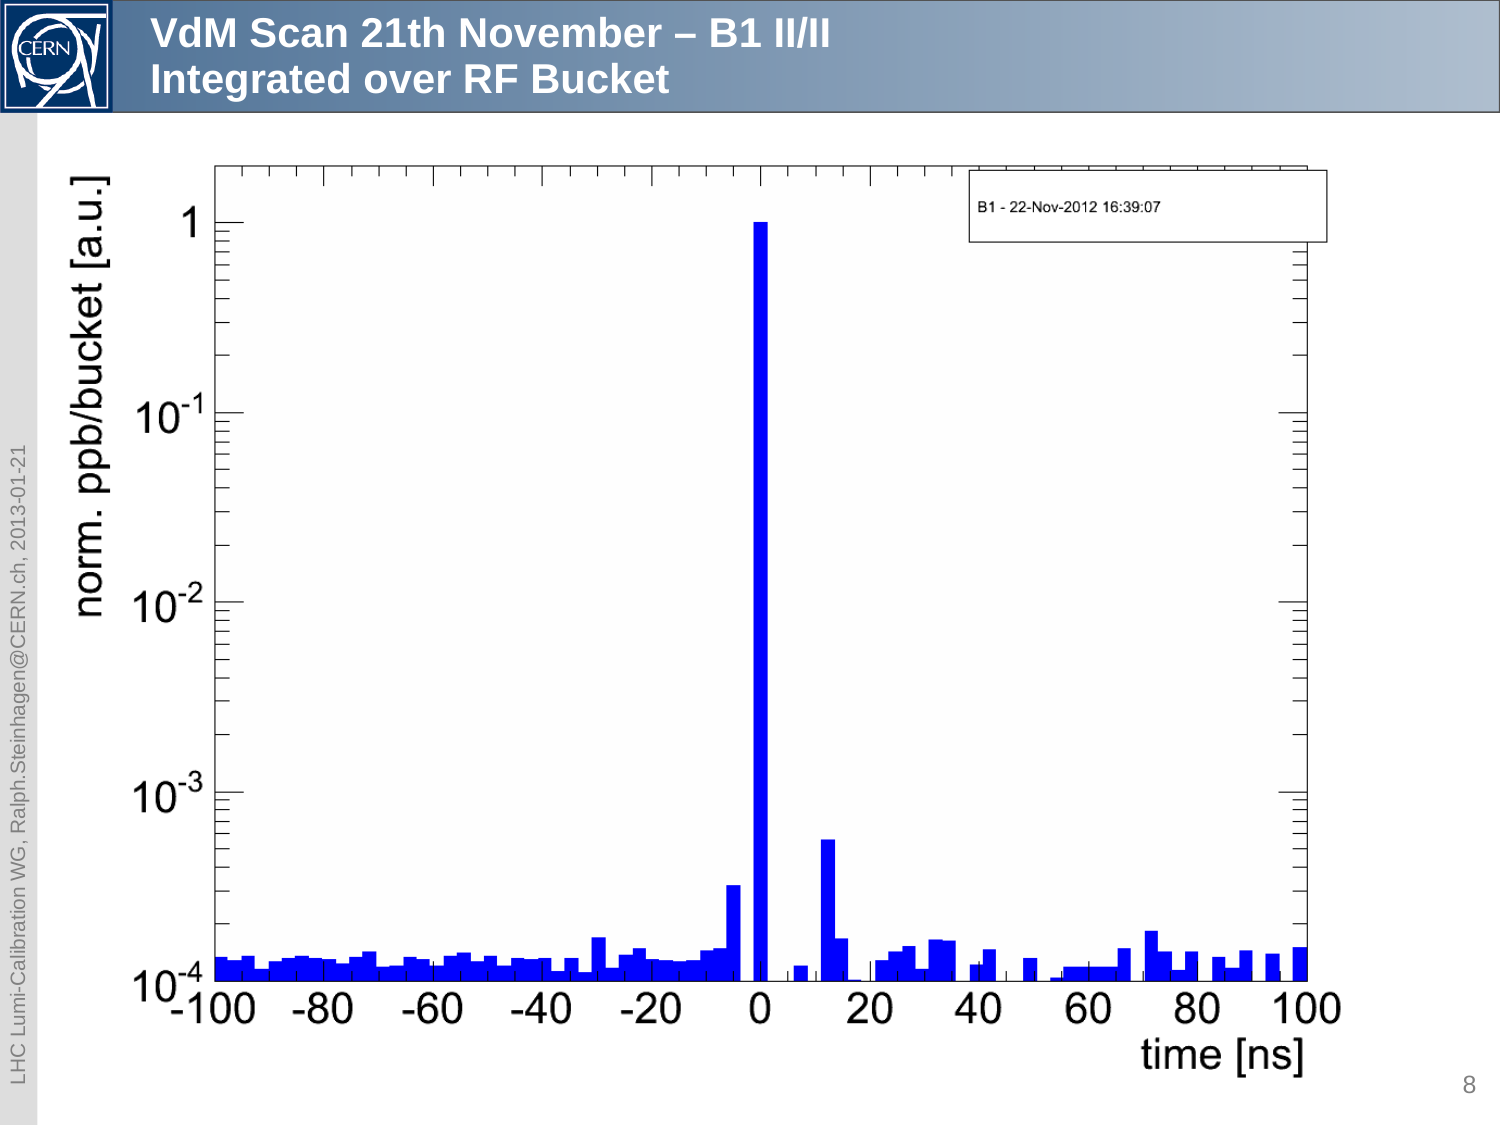

# VdM Scan 21th November – B1 II/II Integrated over RF Bucket